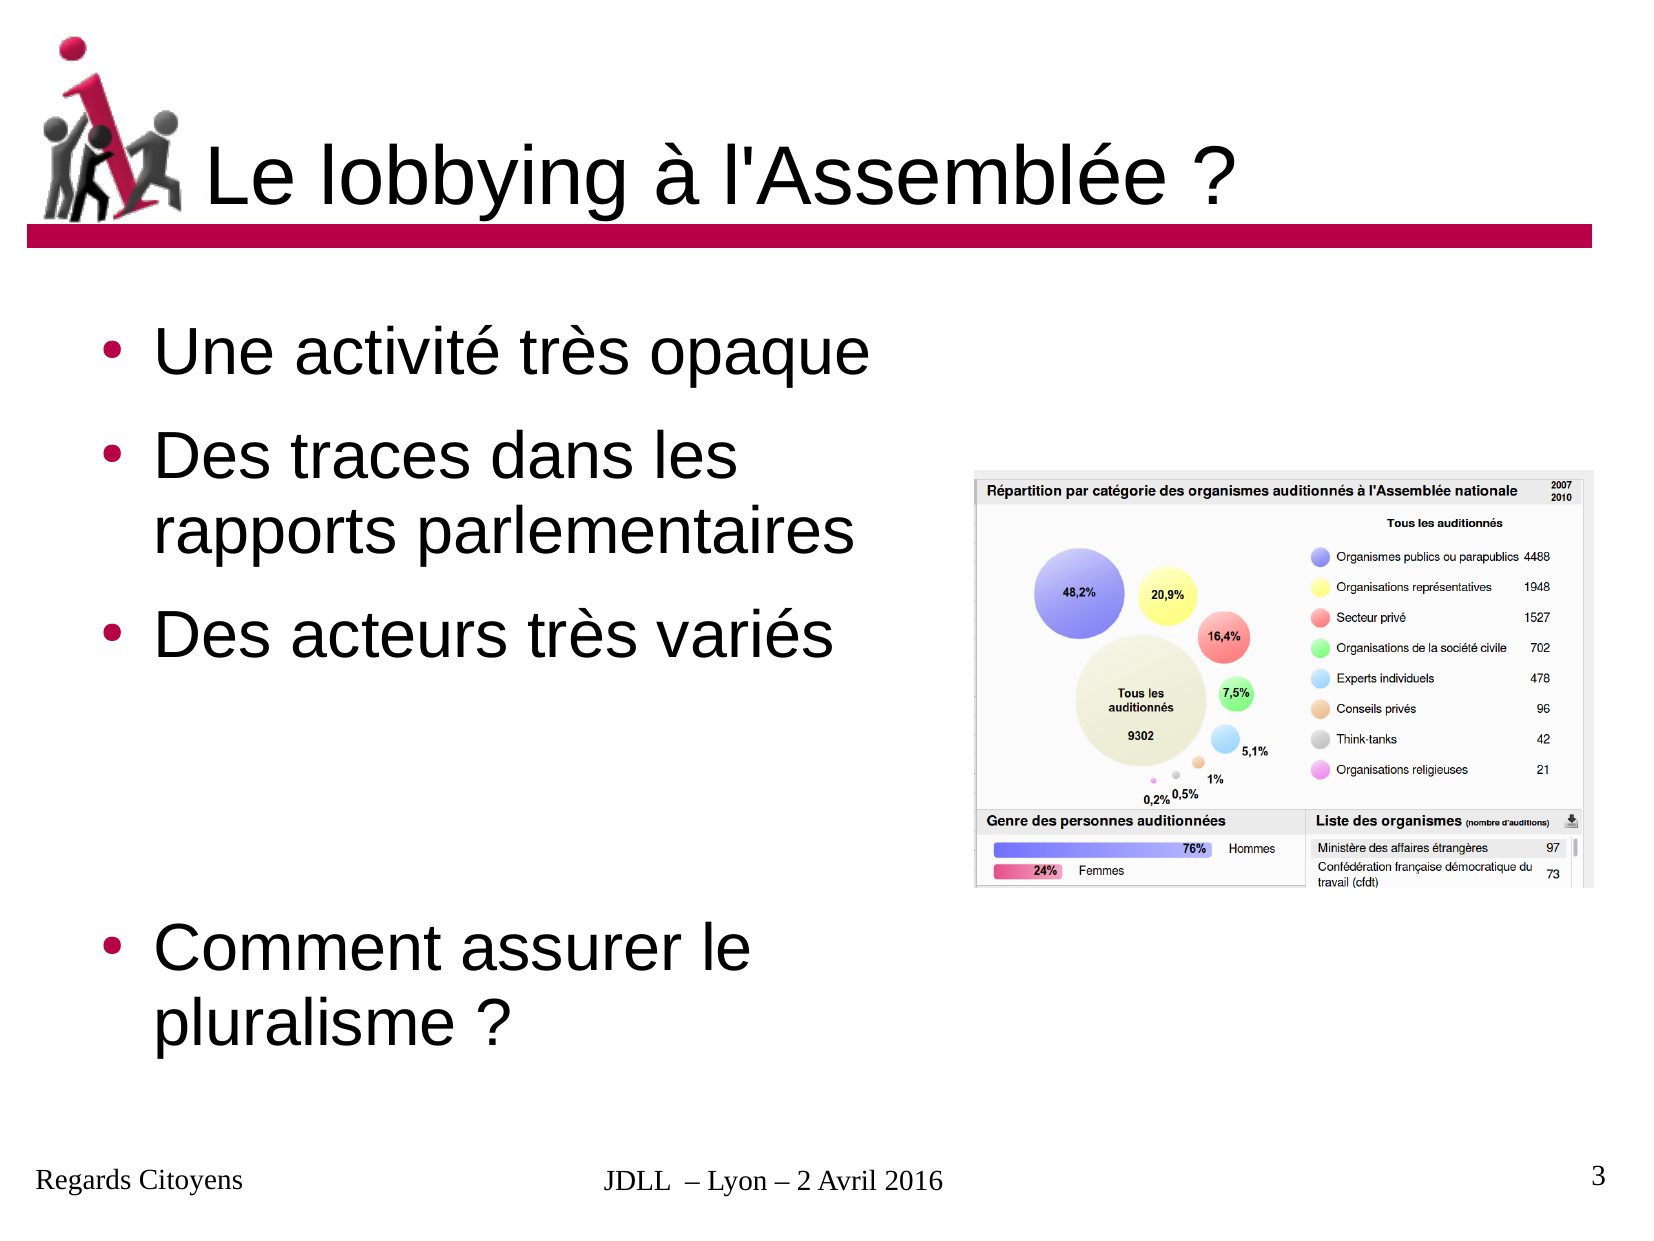

# Le lobbying à l'Assemblée ?
Une activité très opaque
Des traces dans les rapports parlementaires
Des acteurs très variés
Comment assurer le pluralisme ?
3